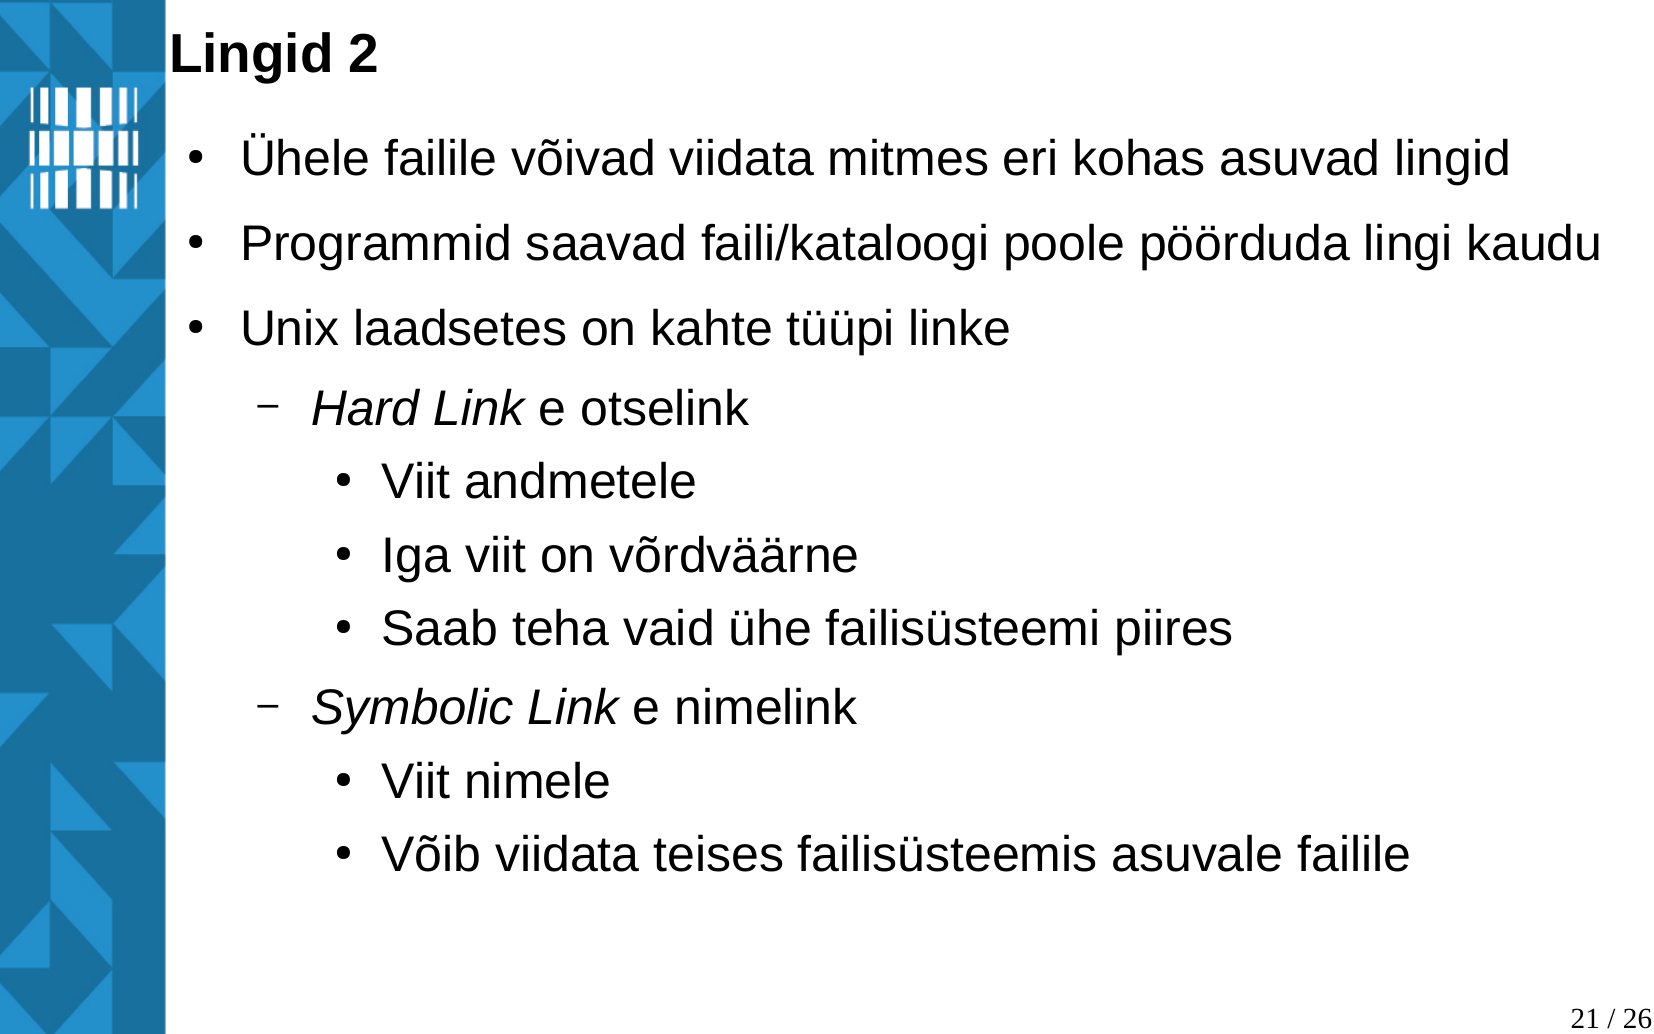

# Lingid 2
Ühele failile võivad viidata mitmes eri kohas asuvad lingid
Programmid saavad faili/kataloogi poole pöörduda lingi kaudu
Unix laadsetes on kahte tüüpi linke
Hard Link e otselink
Viit andmetele
Iga viit on võrdväärne
Saab teha vaid ühe failisüsteemi piires
Symbolic Link e nimelink
Viit nimele
Võib viidata teises failisüsteemis asuvale failile
21